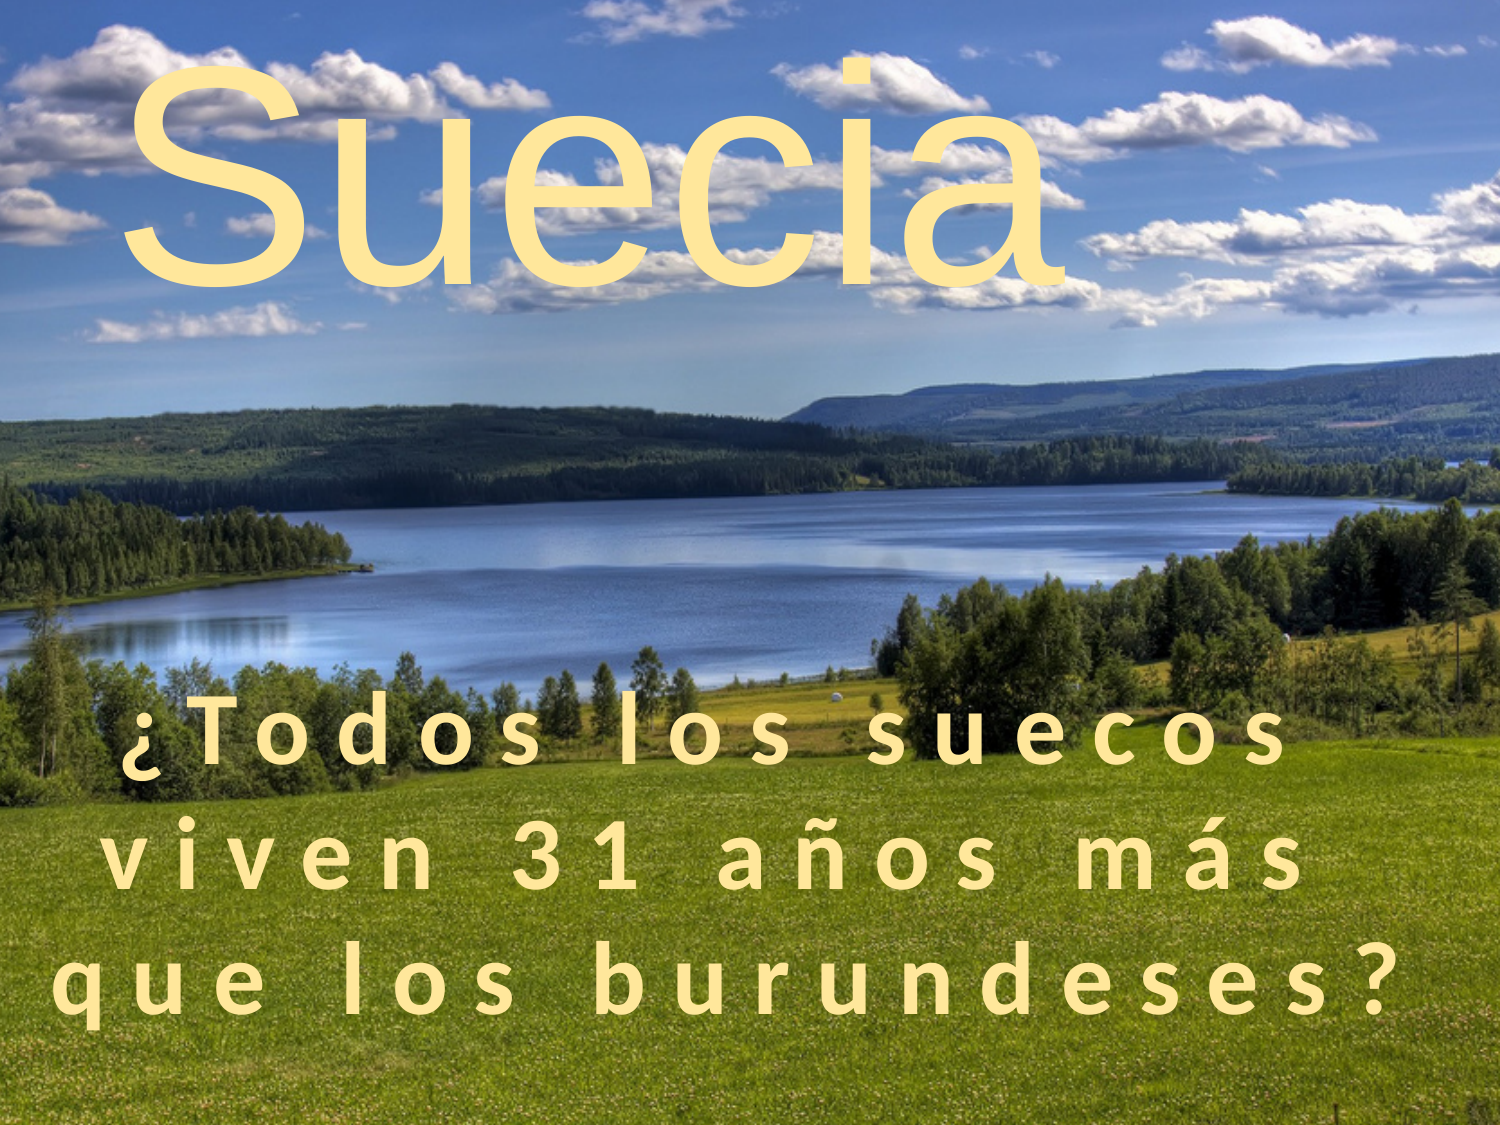

Suecia
100
80
60
40
20
0
Suecia
Esperanza de vida (años)
81 años
Población
(millones)
1
100
1000
¿Todos los suecos
viven 31 años más
que los burundeses?
200 $
2000 $
20 000 $
Ingresos por persona (dólares comparables al año)